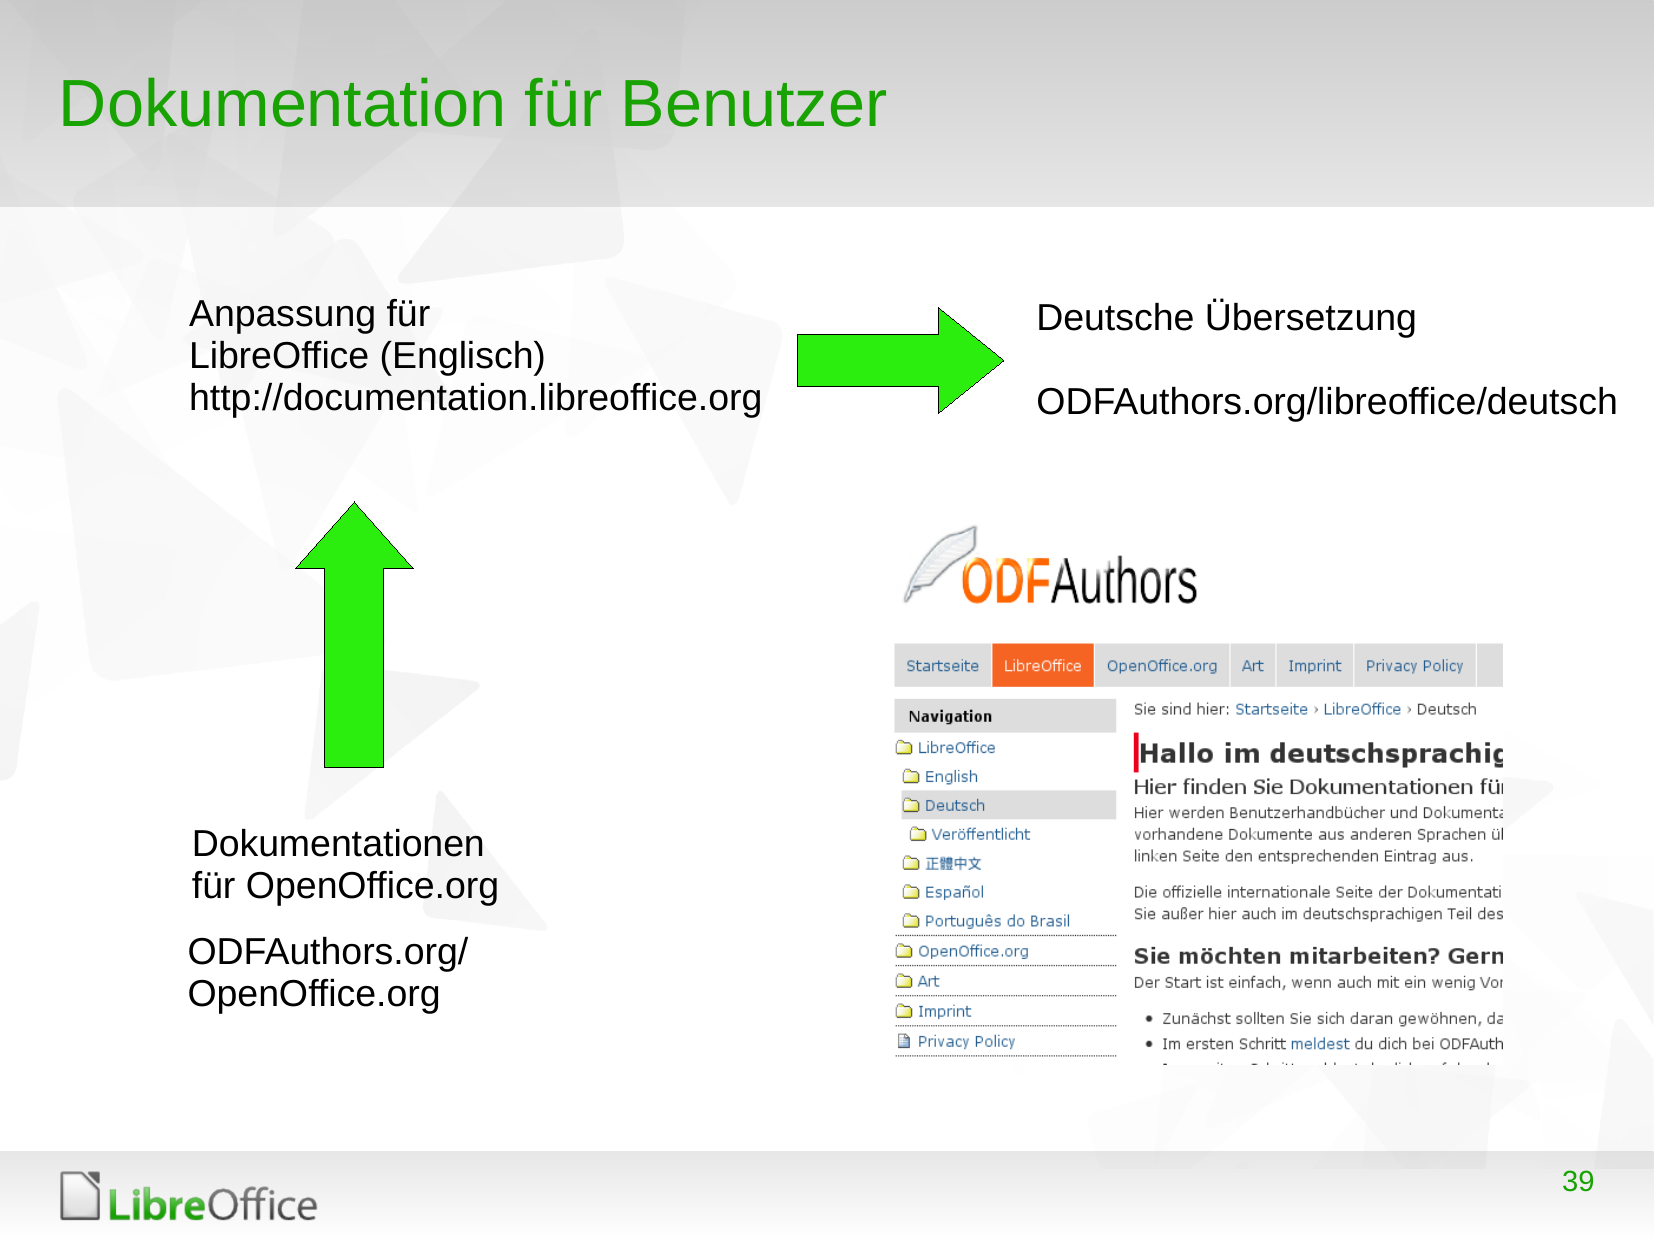

# Dokumentation für Benutzer
Anpassung für
LibreOffice (Englisch)
http://documentation.libreoffice.org
Deutsche Übersetzung
ODFAuthors.org/libreoffice/deutsch
Dokumentationen
für OpenOffice.org
ODFAuthors.org/
OpenOffice.org
39